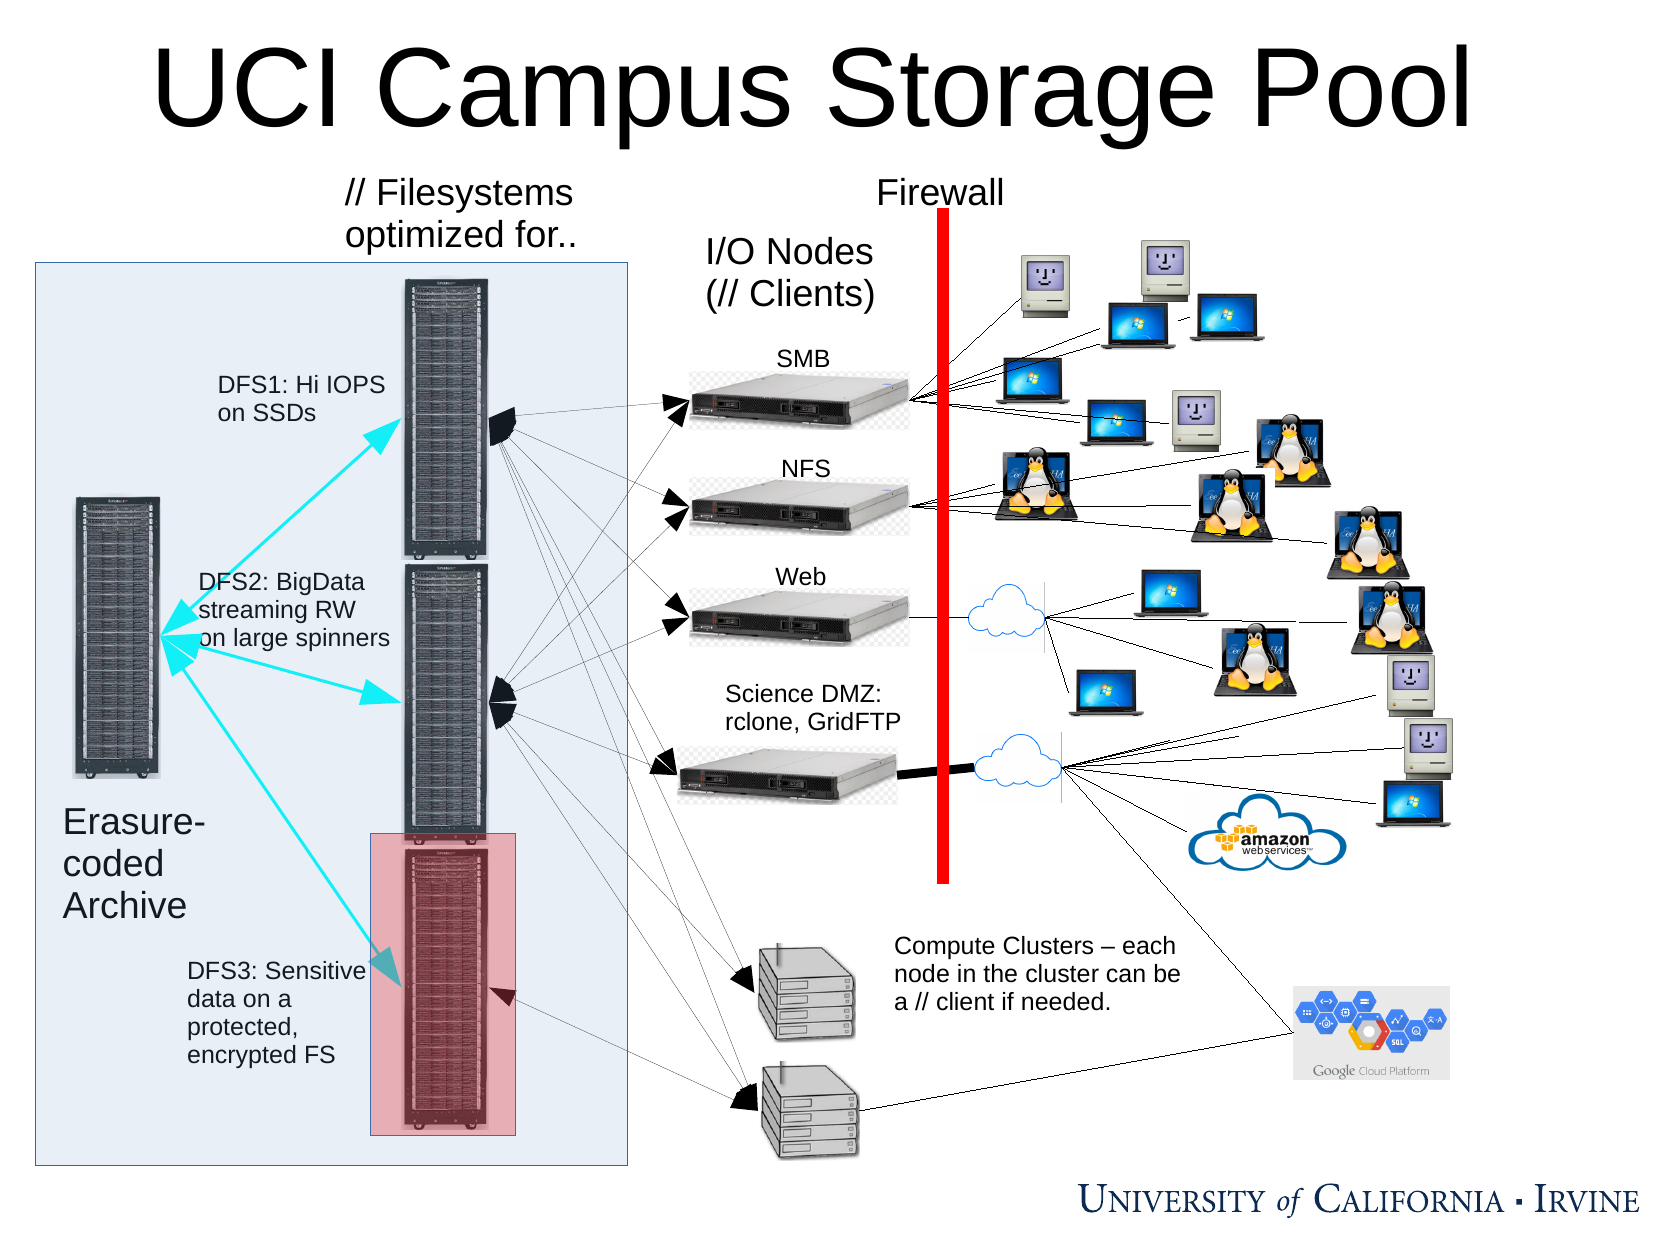

# UCI Campus Storage Pool
// Filesystems
optimized for..
Firewall
I/O Nodes
(// Clients)
SMB
DFS1: Hi IOPS on SSDs
NFS
Web
DFS2: BigData streaming RW
on large spinners
Science DMZ:
rclone, GridFTP
Erasure-
coded
Archive
Compute Clusters – each node in the cluster can be a // client if needed.
DFS3: Sensitive data on a protected, encrypted FS